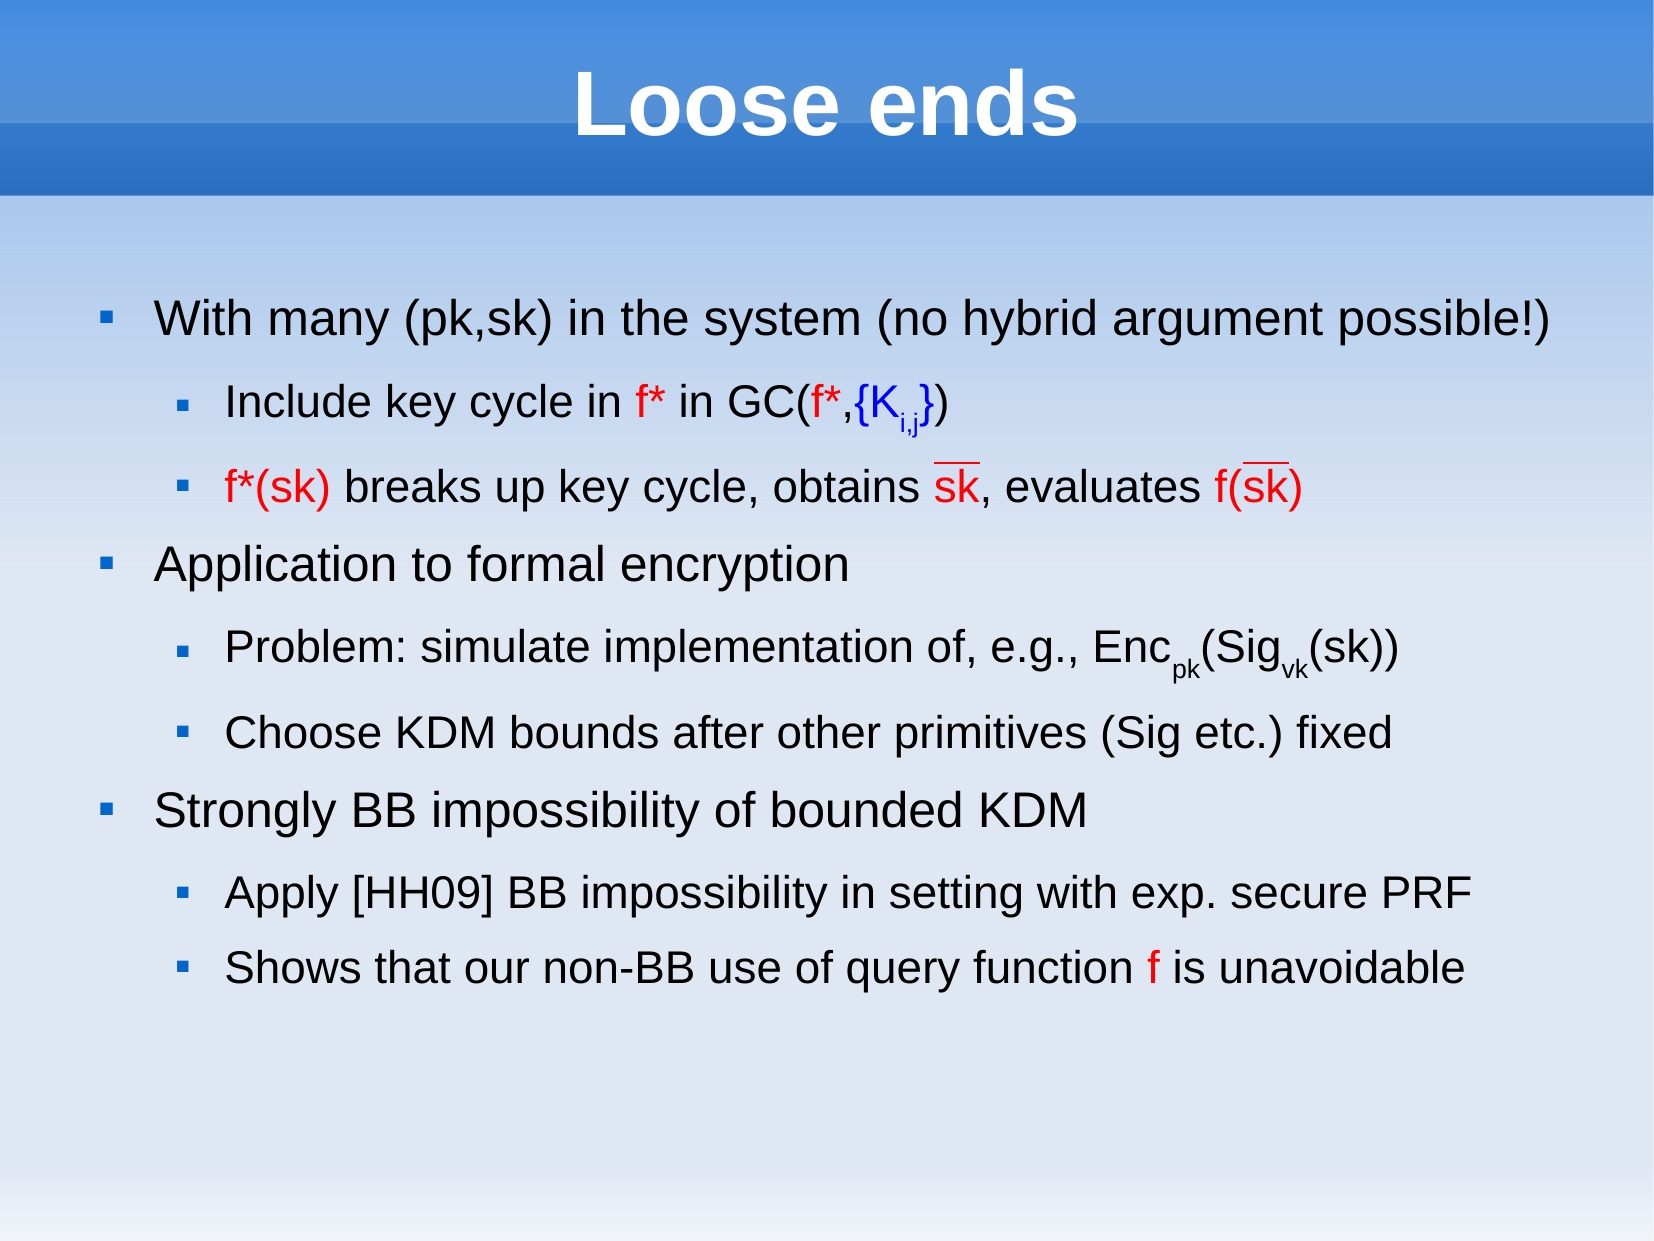

# Loose ends
With many (pk,sk) in the system (no hybrid argument possible!)
Include key cycle in f* in GC(f*,{Ki,j})
f*(sk) breaks up key cycle, obtains sk, evaluates f(sk)
Application to formal encryption
Problem: simulate implementation of, e.g., Encpk(Sigvk(sk))
Choose KDM bounds after other primitives (Sig etc.) fixed
Strongly BB impossibility of bounded KDM
Apply [HH09] BB impossibility in setting with exp. secure PRF
Shows that our non-BB use of query function f is unavoidable